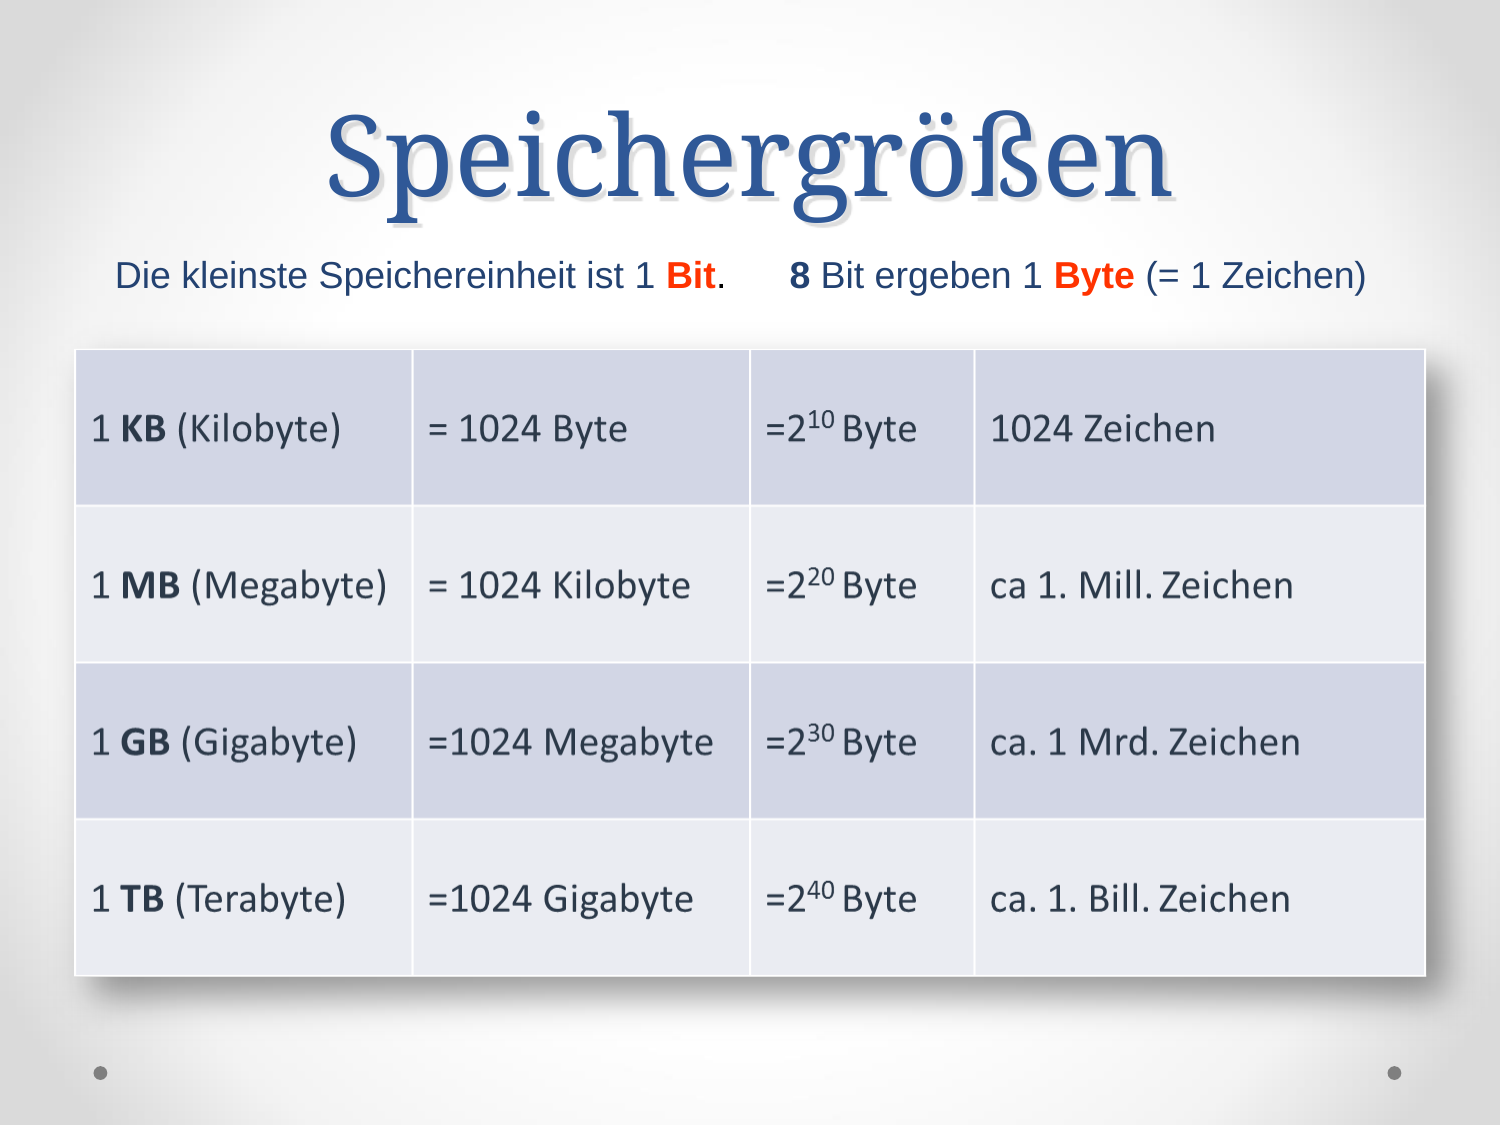

# Speichergrößen
Die kleinste Speichereinheit ist 1 Bit. 8 Bit ergeben 1 Byte (= 1 Zeichen)